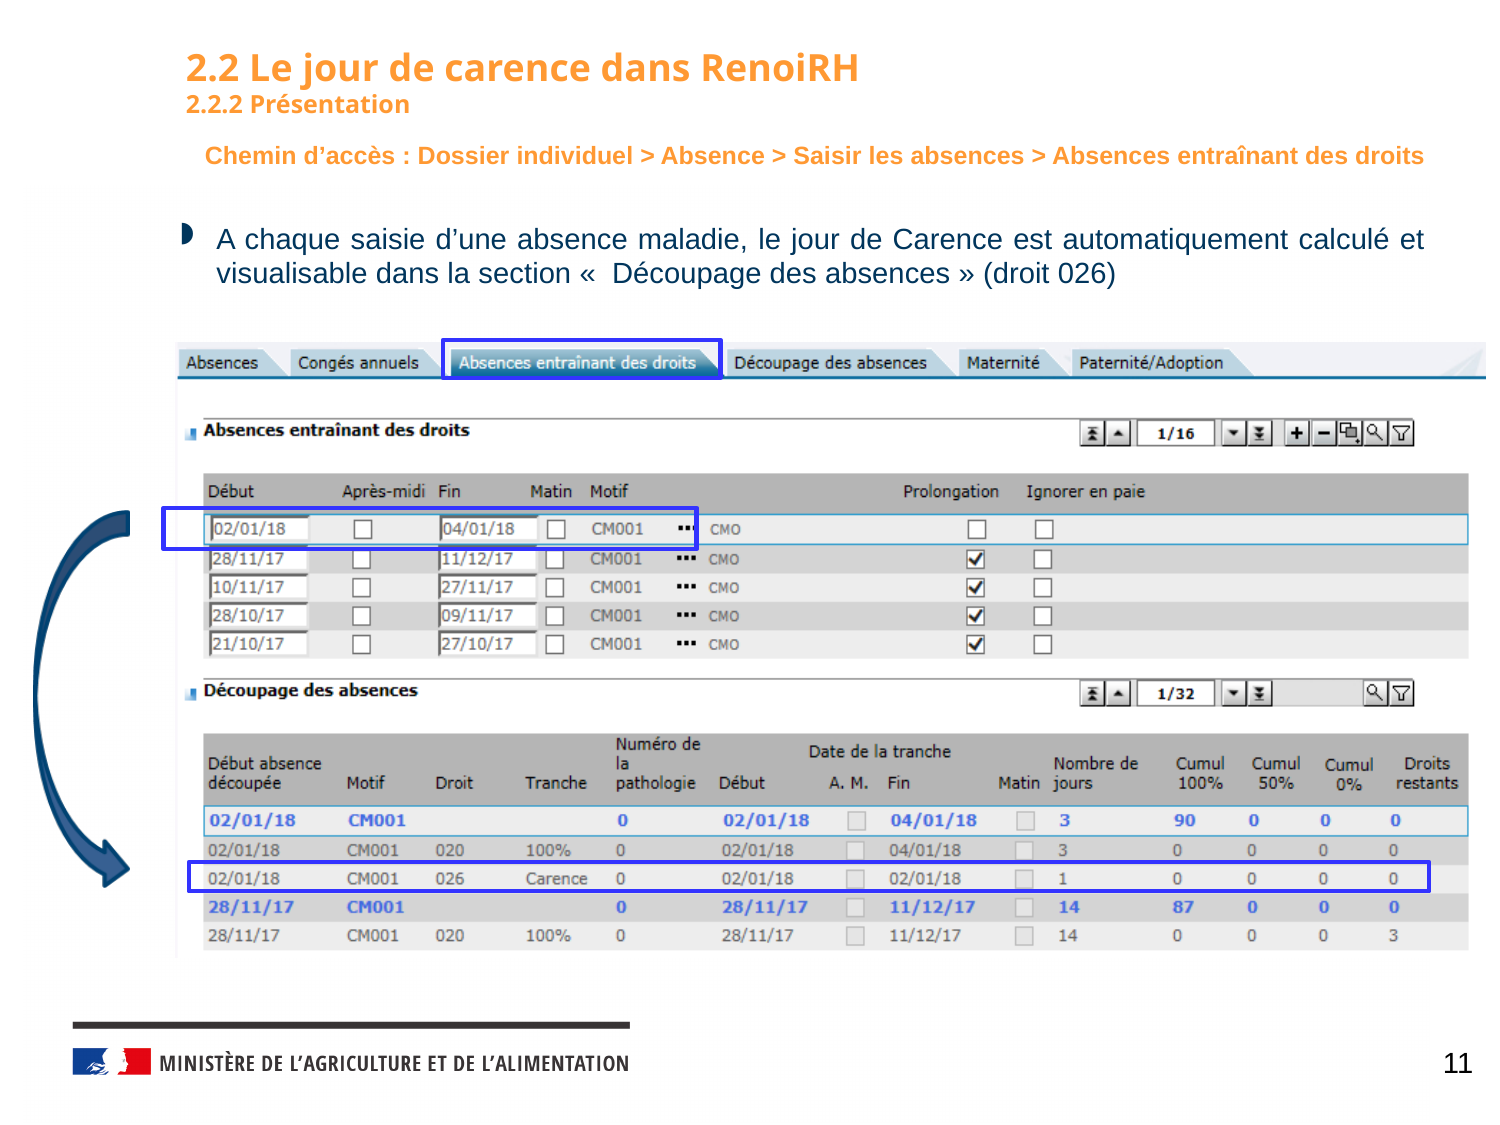

2.2 Le jour de carence dans RenoiRH
2.2.2 Présentation
Chemin d’accès : Dossier individuel > Absence > Saisir les absences > Absences entraînant des droits
A chaque saisie d’une absence maladie, le jour de Carence est automatiquement calculé et visualisable dans la section «  Découpage des absences » (droit 026)